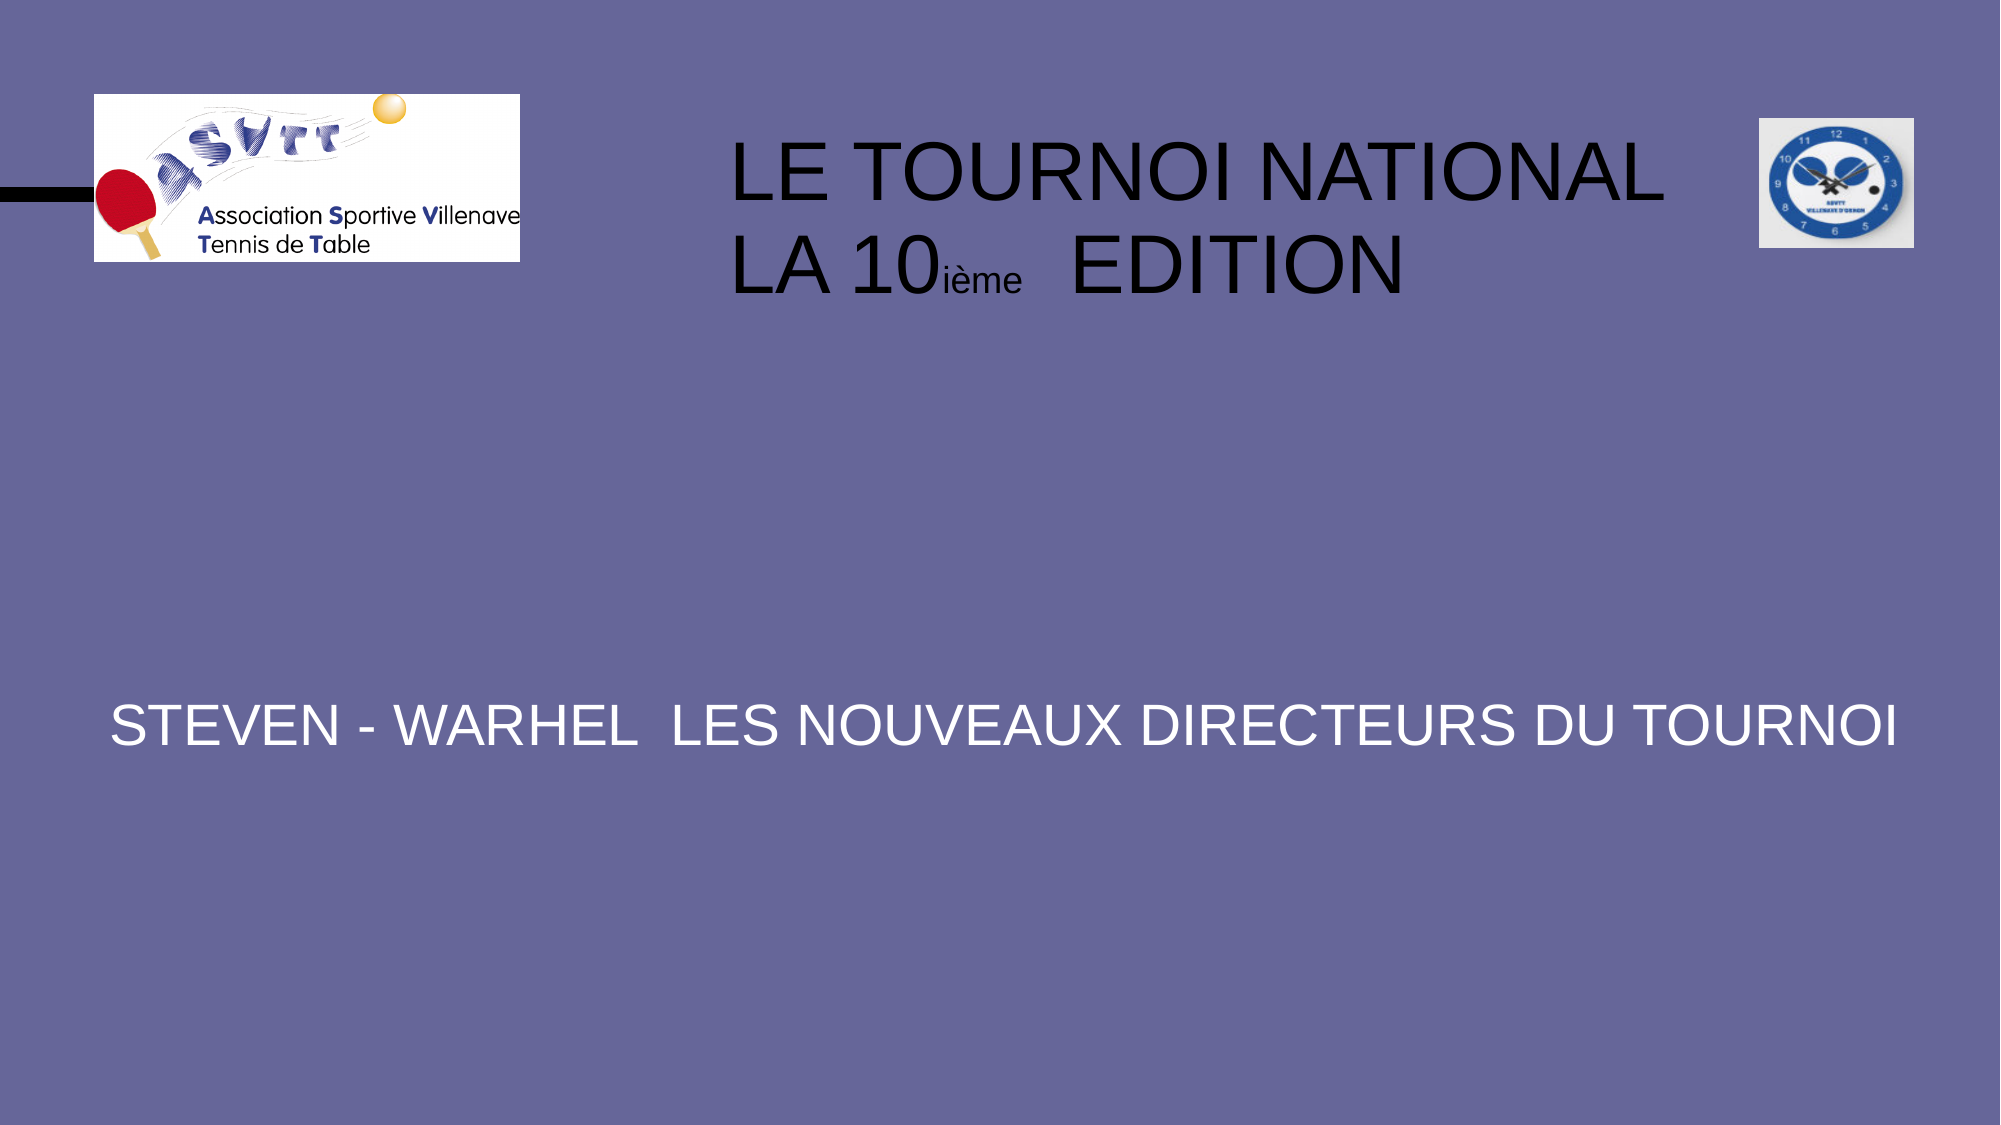

LE TOURNOI NATIONAL LA 10ième EDITION
STEVEN - WARHEL LES NOUVEAUX DIRECTEURS DU TOURNOI